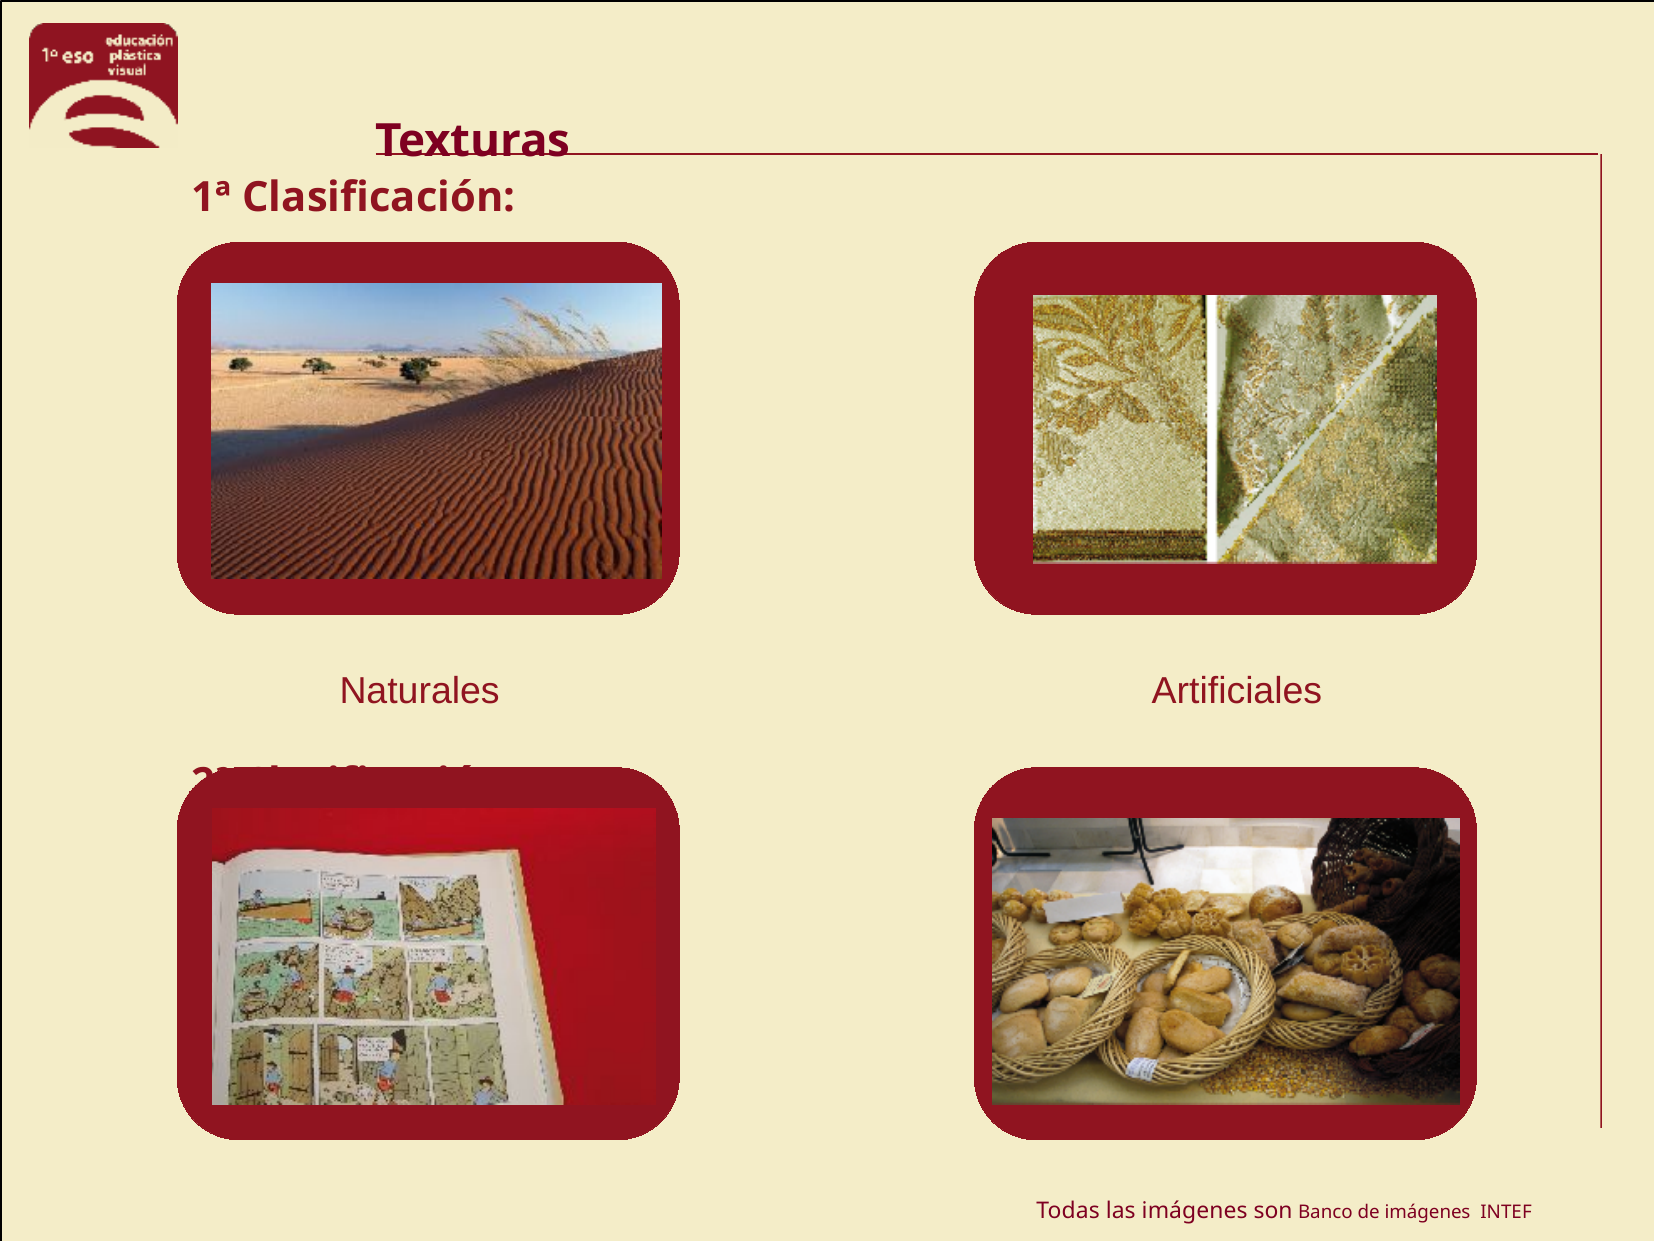

Texturas
1ª Clasificación:
		Naturales									Artificiales
2ª Clasificación:
		Visuales 									Táctiles
#
Todas las imágenes son Banco de imágenes INTEF